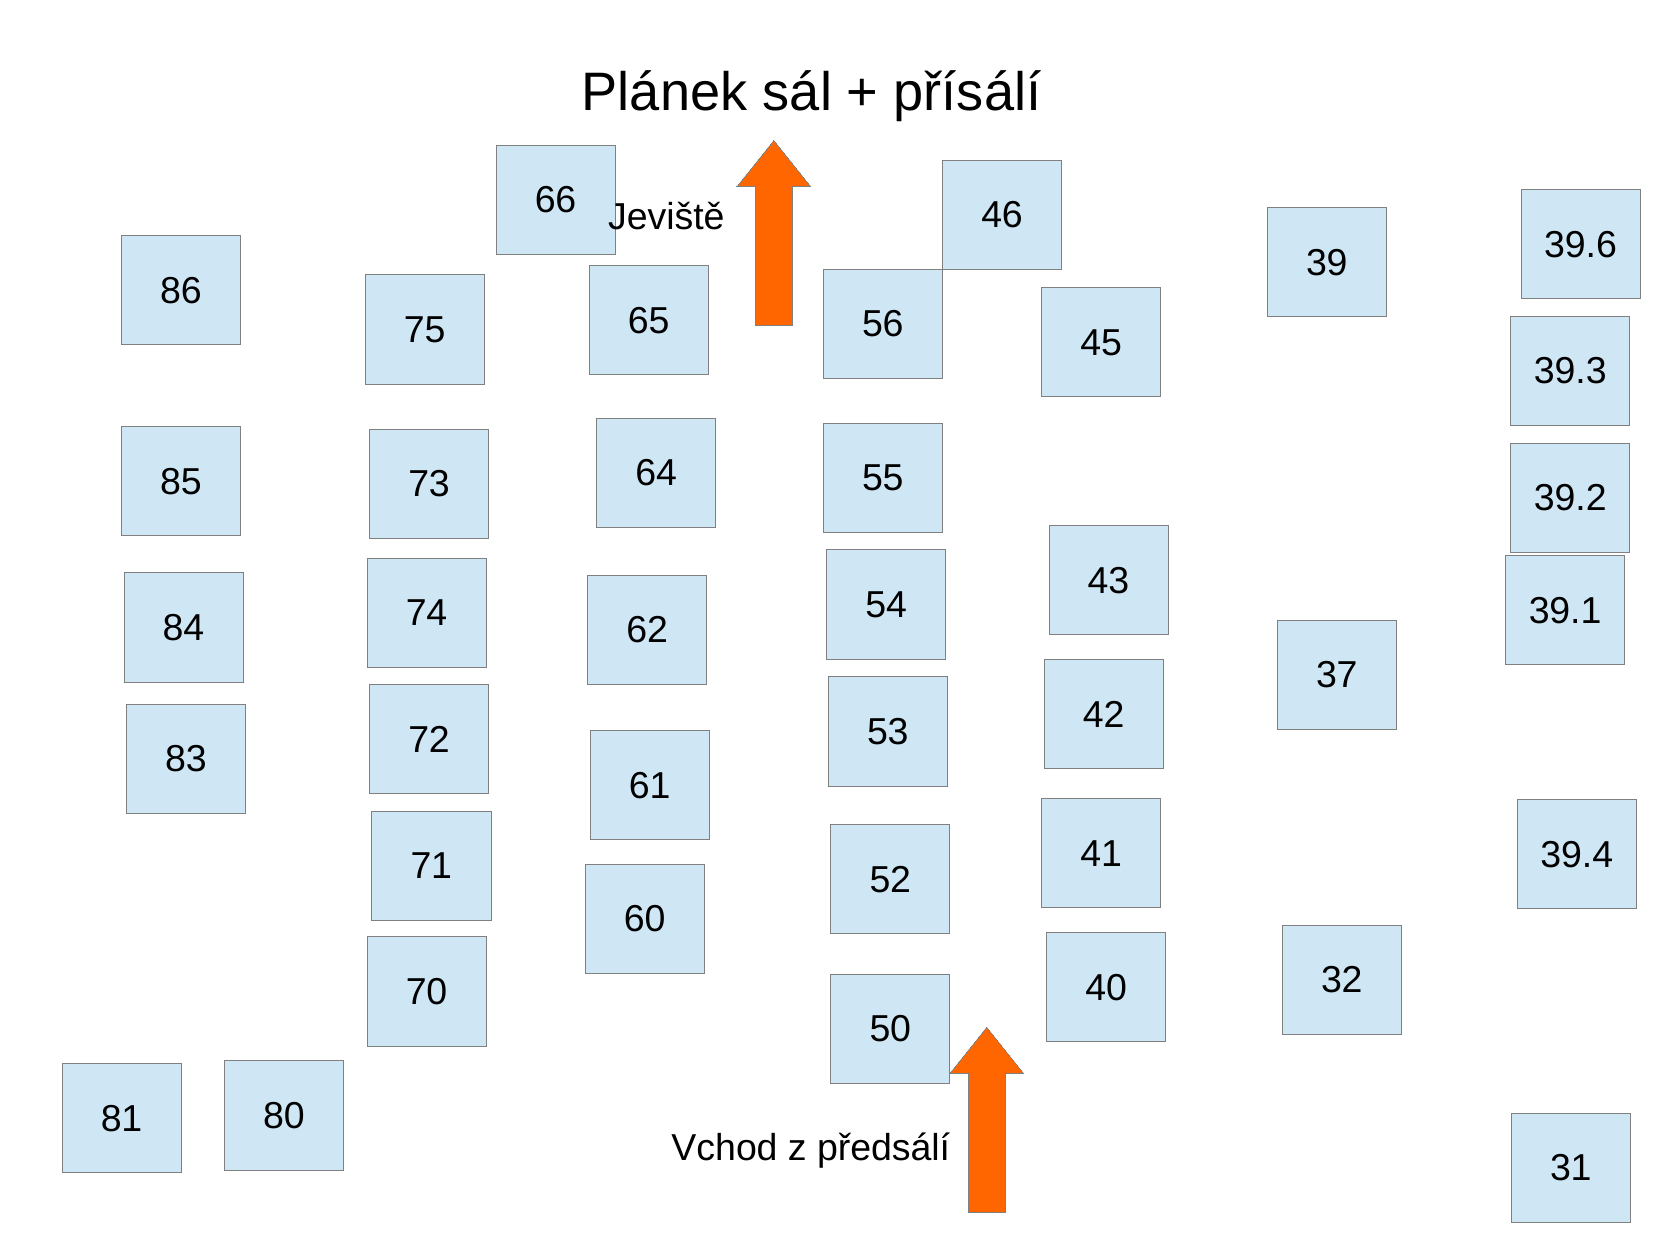

# Plánek sál + přísálí
66
46
Jeviště
39.6
39
86
65
56
75
45
39.3
64
55
85
73
39.2
43
54
39.1
74
84
62
37
42
53
72
83
61
41
39.4
71
52
60
32
40
70
50
80
81
31
Vchod z předsálí